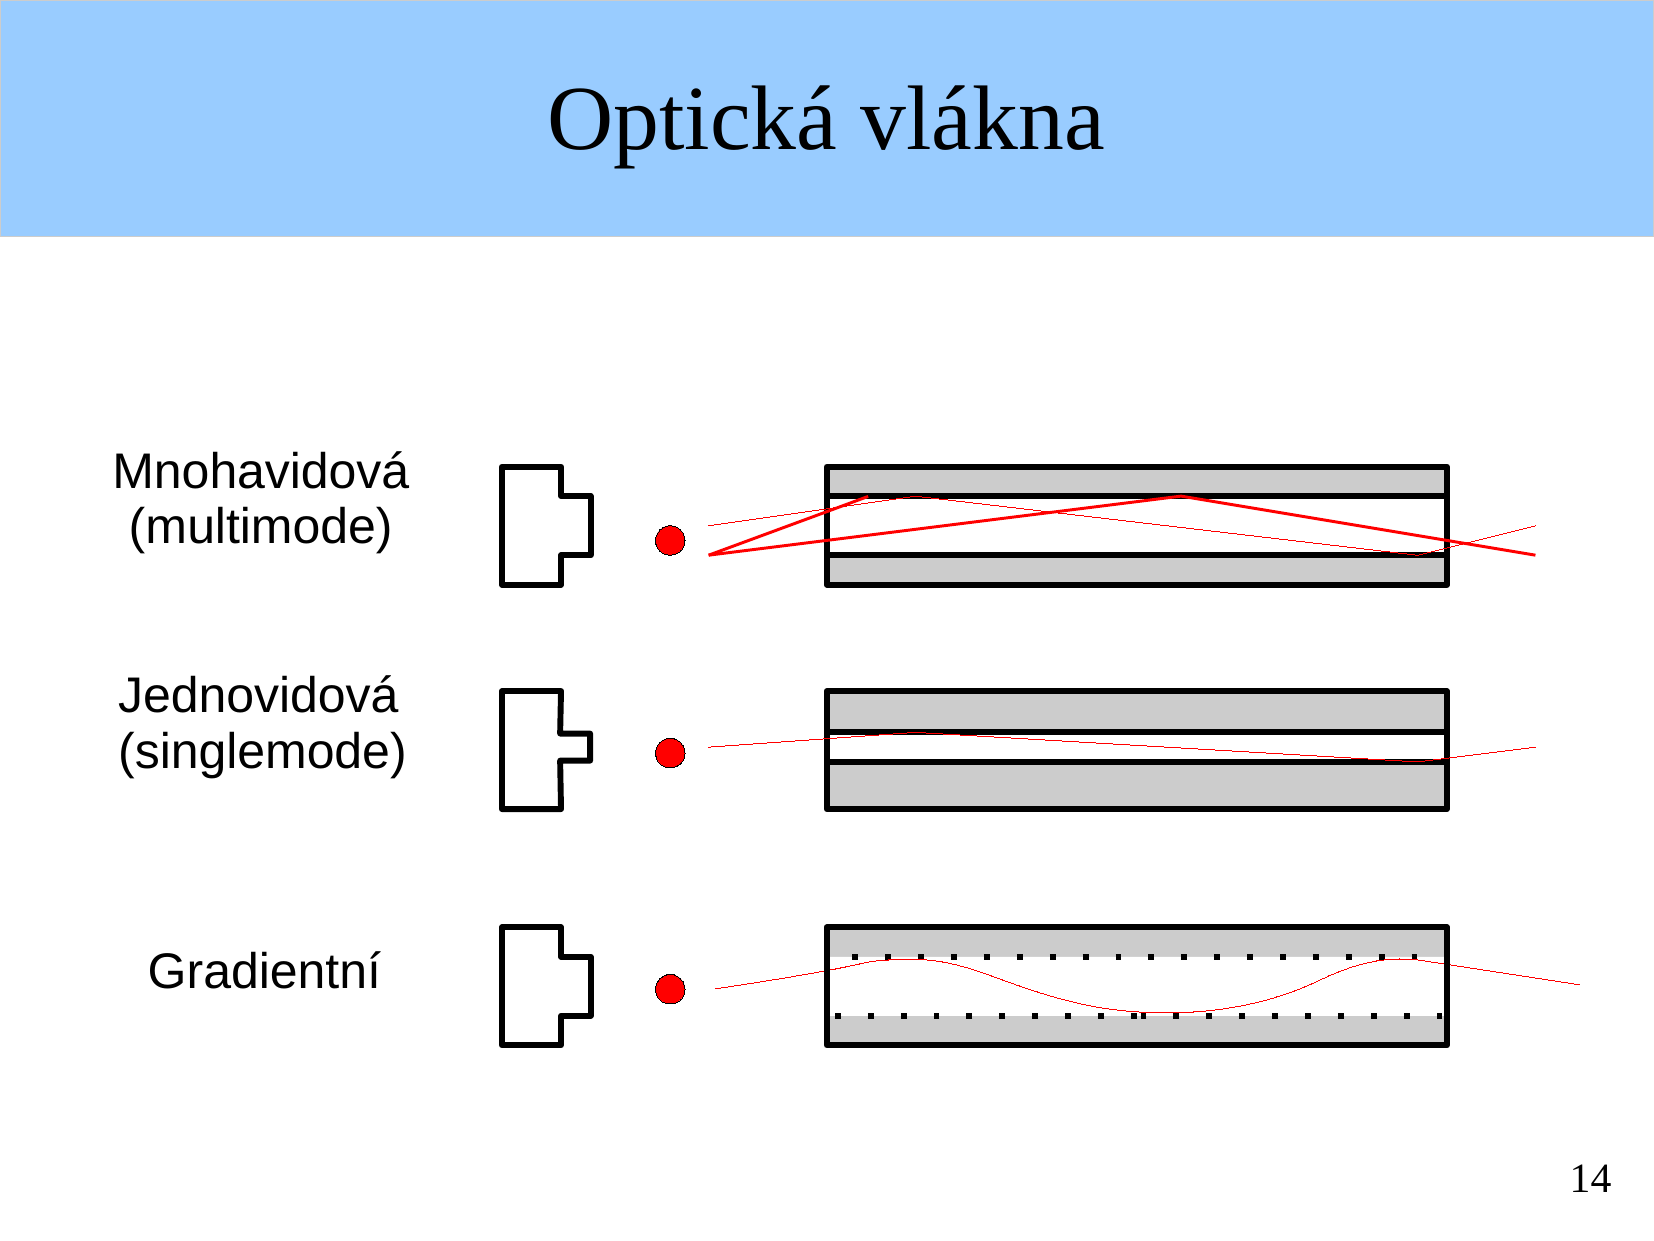

# Optická vlákna
Mnohavidová
(multimode)
Jednovidová
(singlemode)
Gradientní